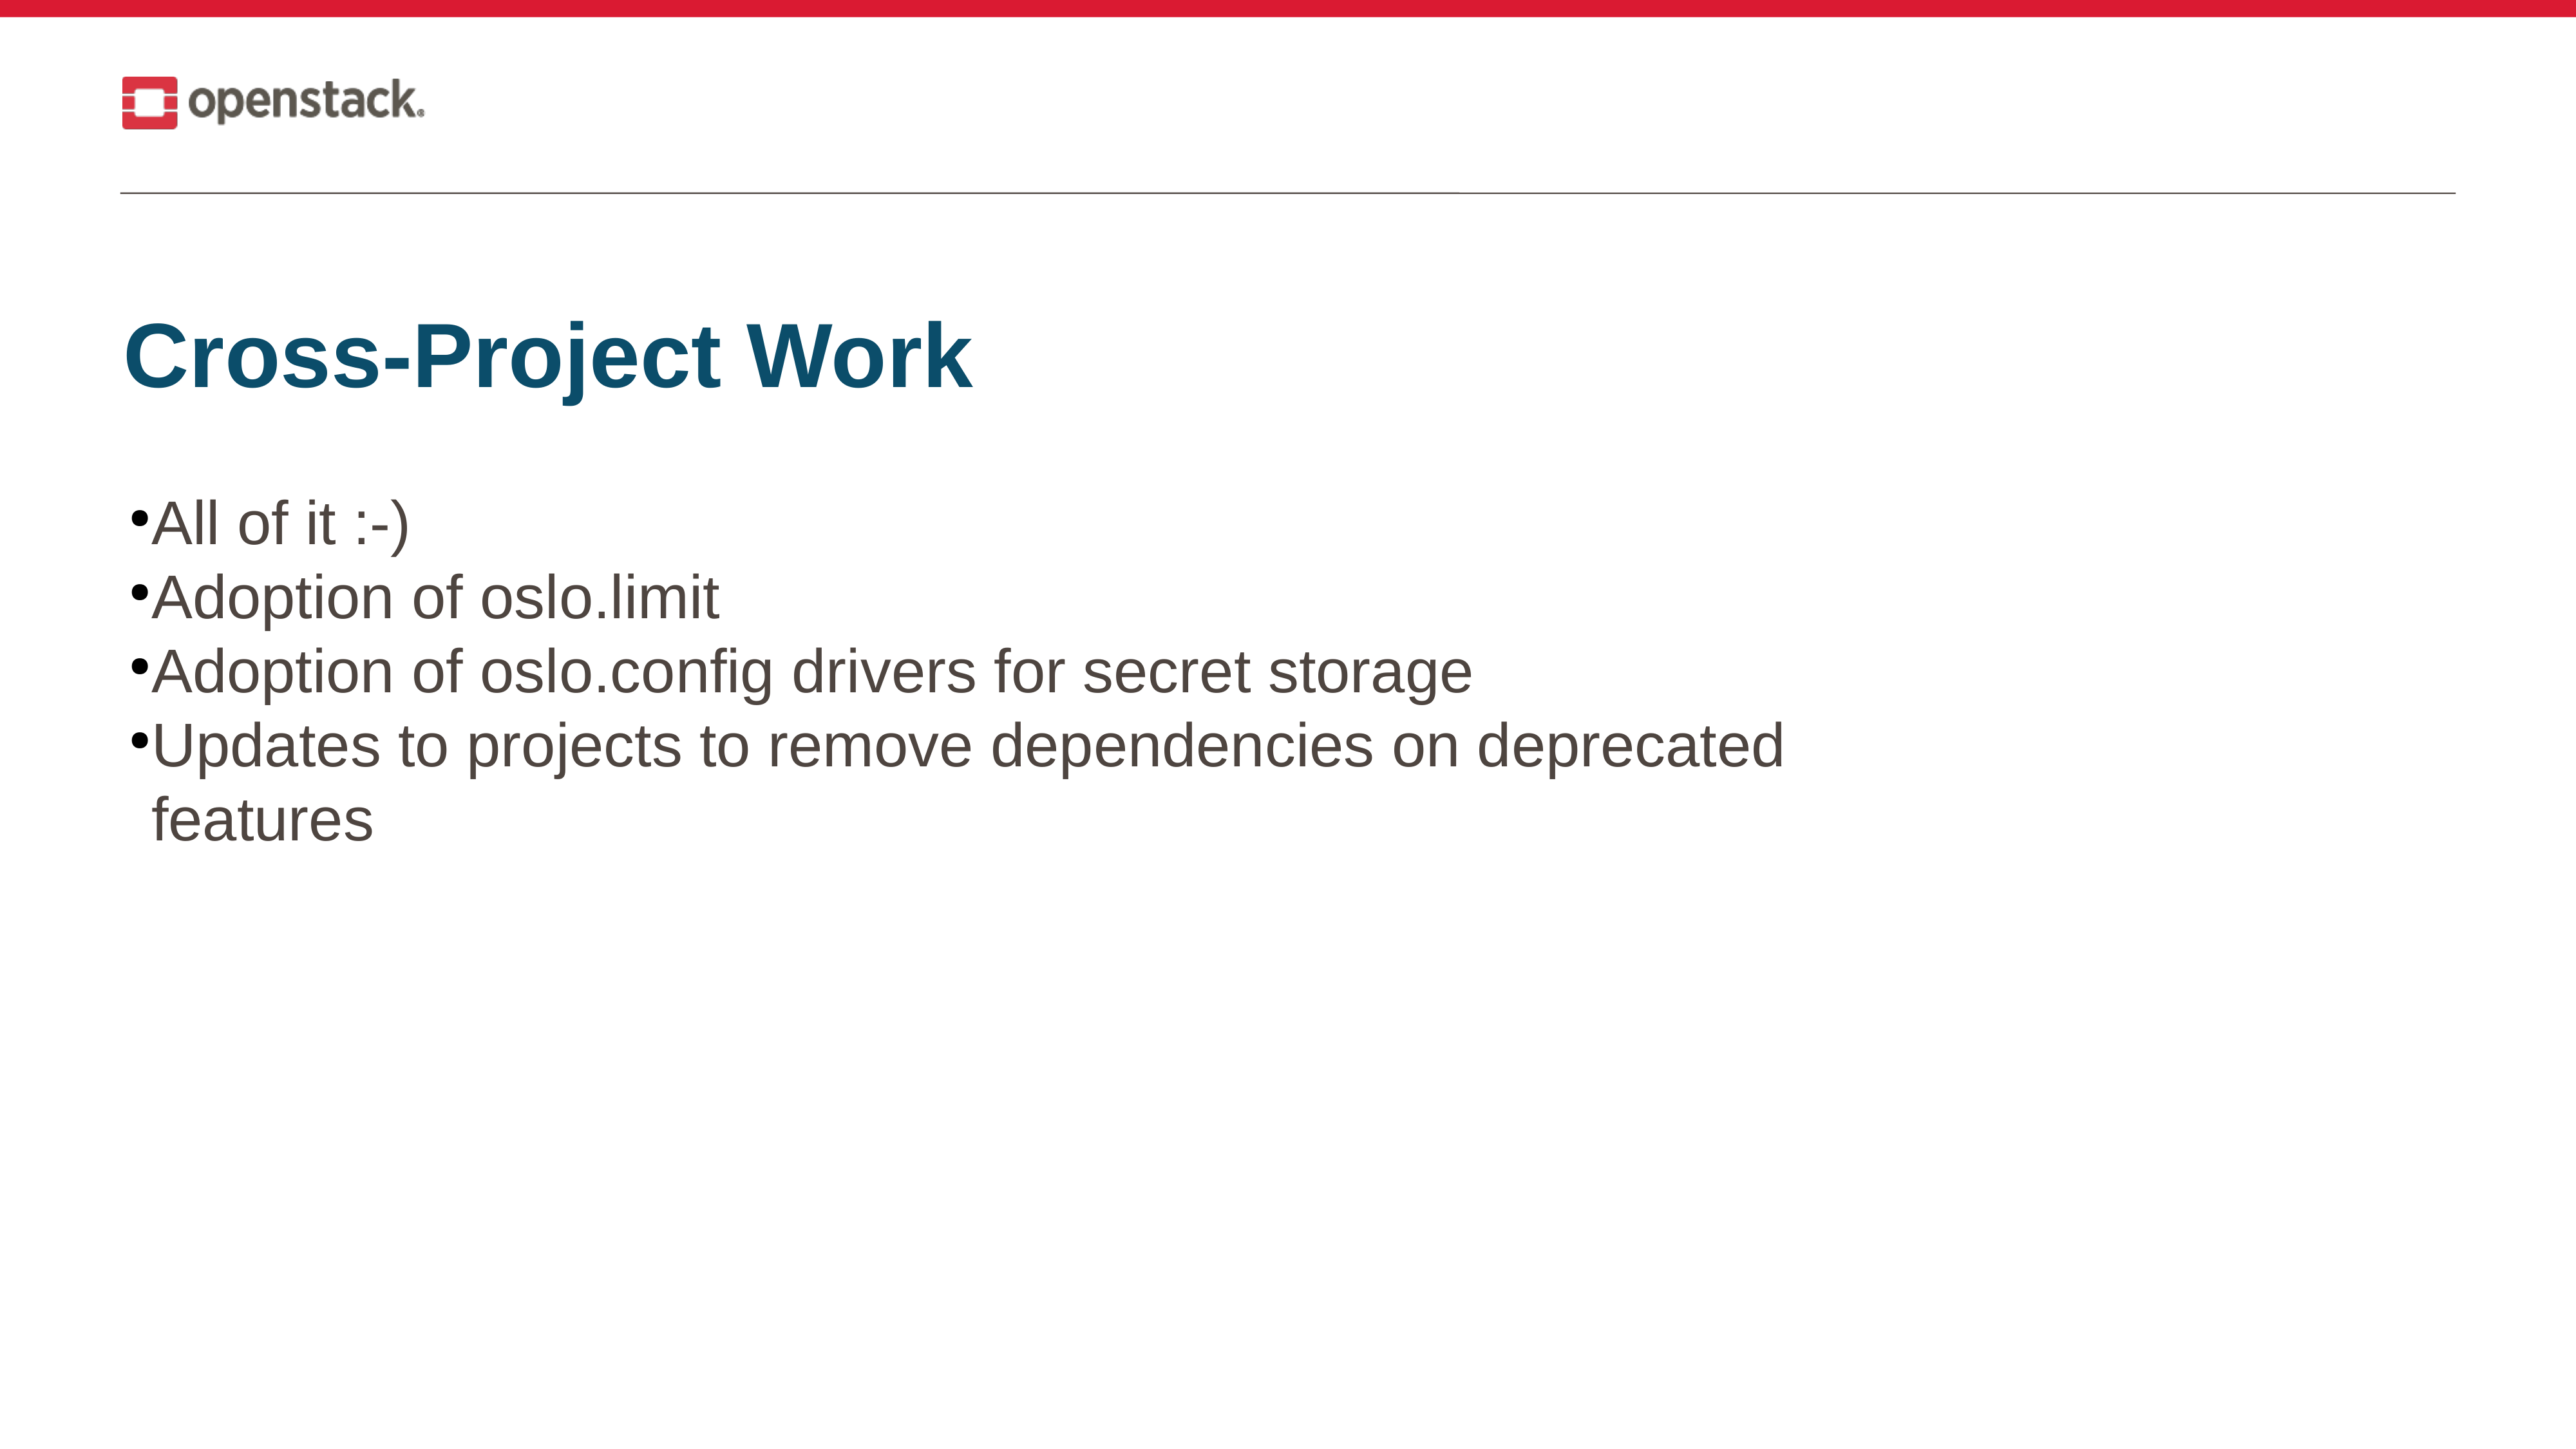

Cross-Project Work
All of it :-)
Adoption of oslo.limit
Adoption of oslo.config drivers for secret storage
Updates to projects to remove dependencies on deprecated features